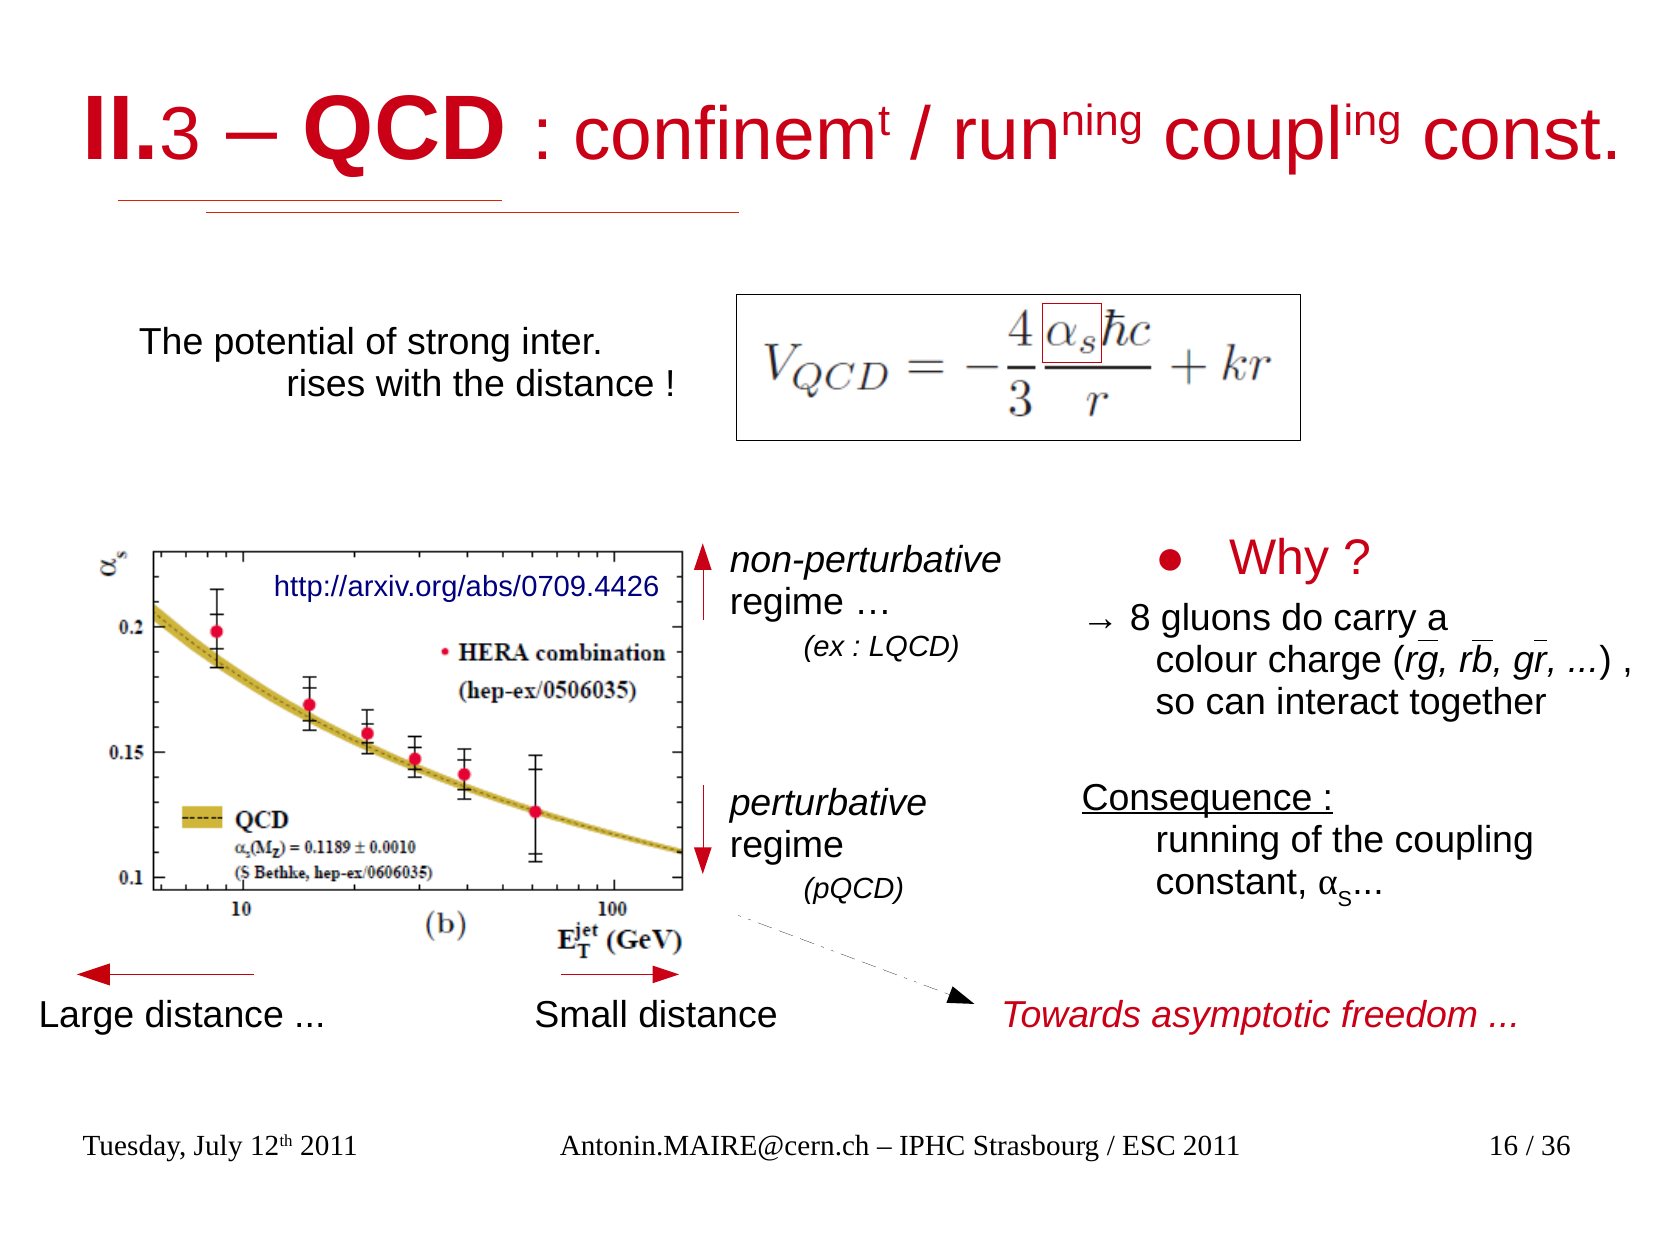

# II.3 – QCD : confinemt / running coupling const.
The potential of strong inter.
 		rises with the distance !
 	●	Why ?
→ 8 gluons do carry a
 	colour charge (rg, rb, gr, ...) ,
	so can interact together
Consequence :
	running of the coupling
	constant, αS...
non-perturbative
regime …
	(ex : LQCD)
http://arxiv.org/abs/0709.4426
perturbative
regime
	(pQCD)
Large distance ...
Small distance
Towards asymptotic freedom ...
Mon, March 31st, 2008
Antonin Maire - IPHC Strasbourg / AliceWeek Apr. 08
16